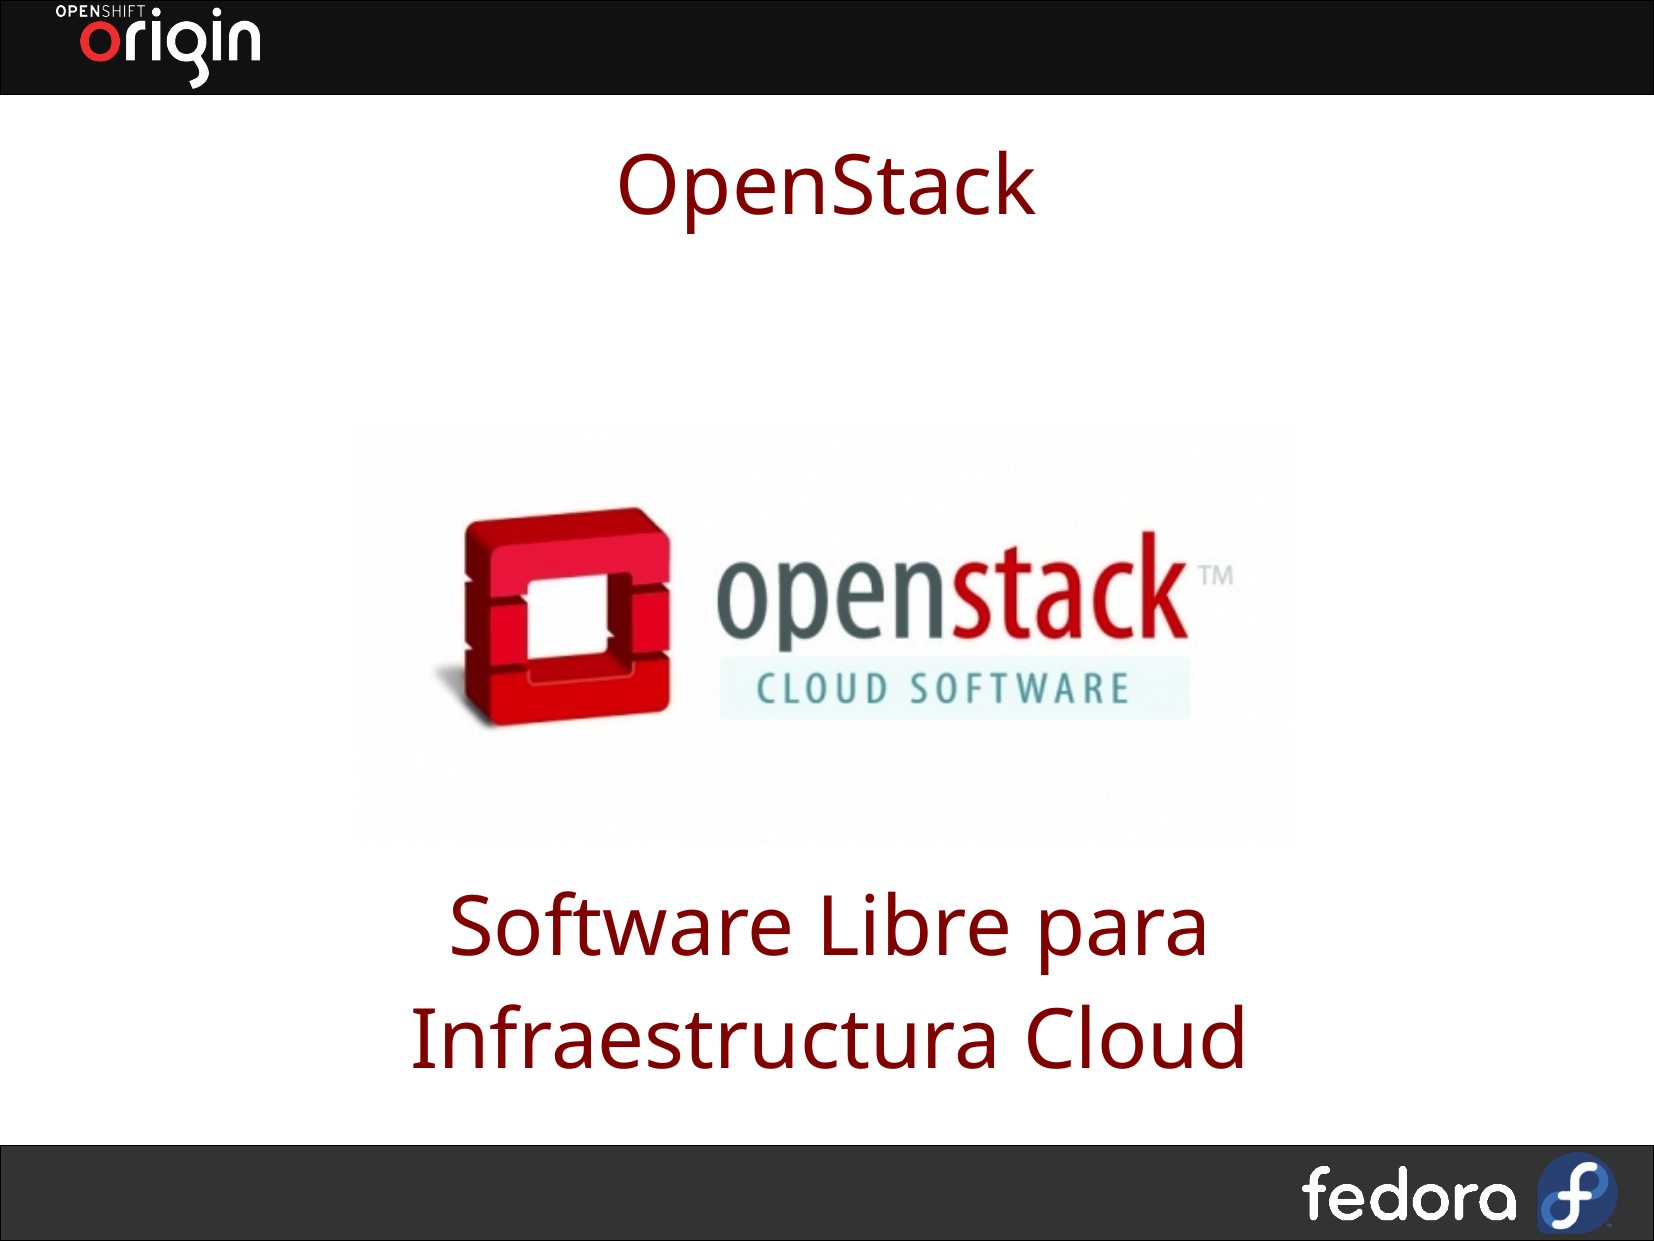

# OpenStack
Software Libre para
Infraestructura Cloud